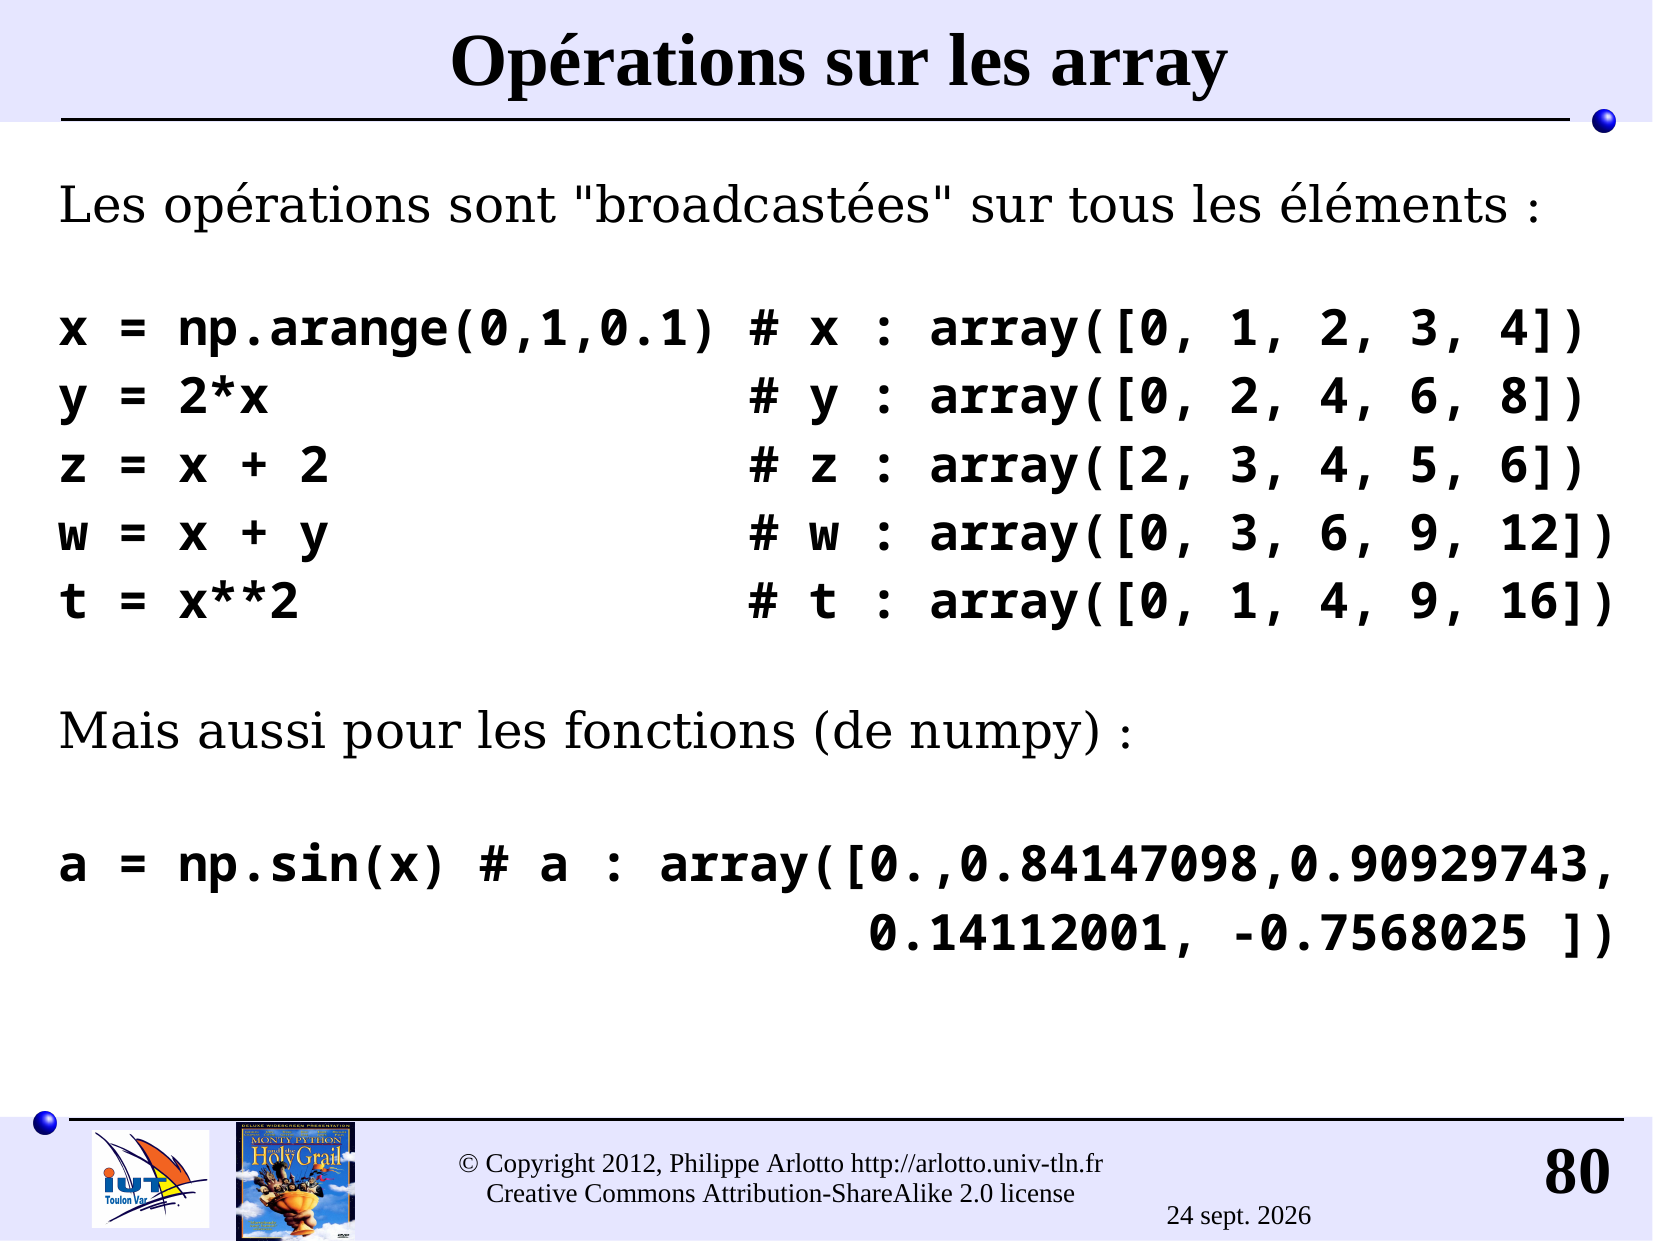

# Opérations sur les array
Les opérations sont "broadcastées" sur tous les éléments :
x = np.arange(0,1,0.1) # x : array([0, 1, 2, 3, 4])
y = 2*x # y : array([0, 2, 4, 6, 8])
z = x + 2 # z : array([2, 3, 4, 5, 6])
w = x + y # w : array([0, 3, 6, 9, 12])
t = x**2					 # t : array([0, 1, 4, 9, 16])
Mais aussi pour les fonctions (de numpy) :
a = np.sin(x) # a : array([0.,0.84147098,0.90929743,
 0.14112001, -0.7568025 ])